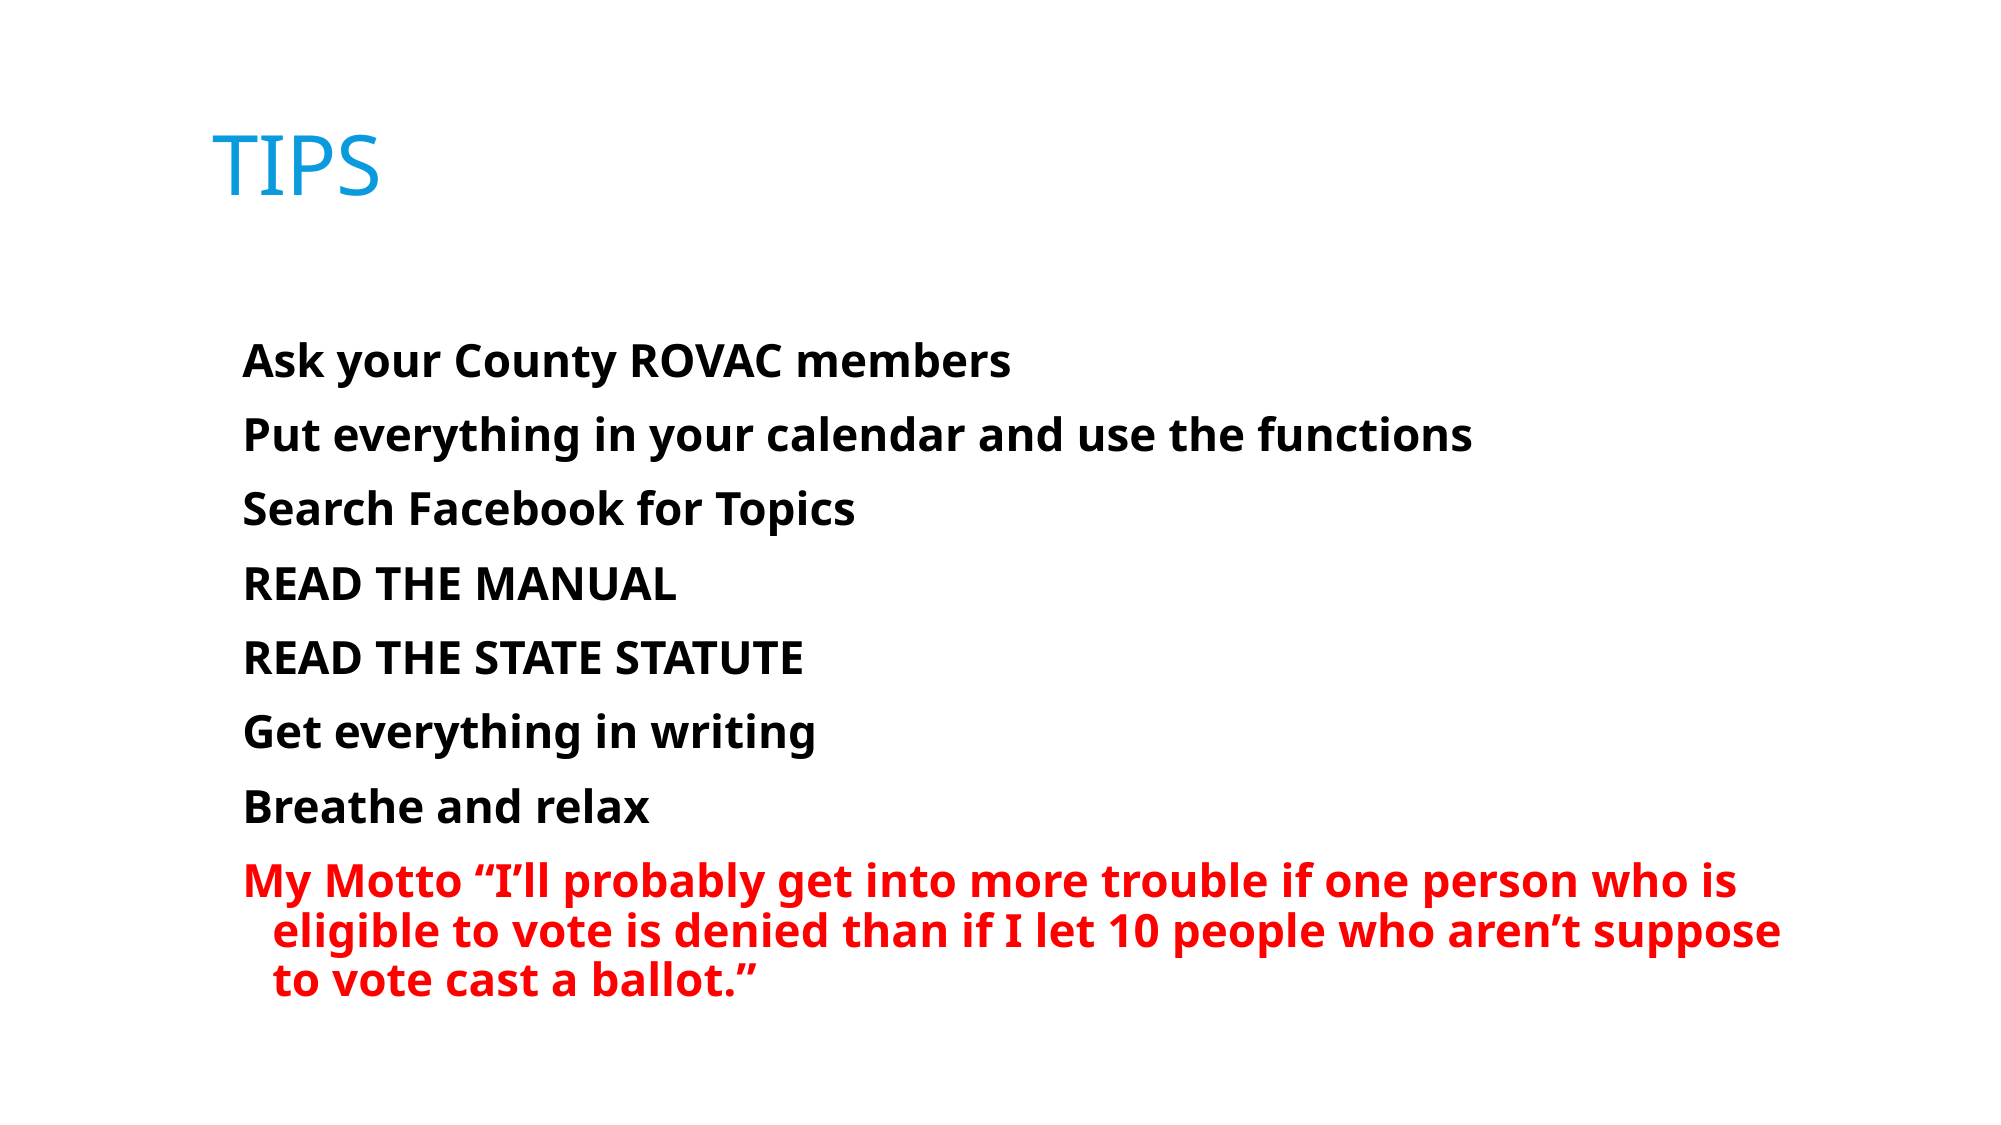

# Tips
Ask your County ROVAC members
Put everything in your calendar and use the functions
Search Facebook for Topics
READ THE MANUAL
READ THE STATE STATUTE
Get everything in writing
Breathe and relax
My Motto “I’ll probably get into more trouble if one person who is eligible to vote is denied than if I let 10 people who aren’t suppose to vote cast a ballot.”